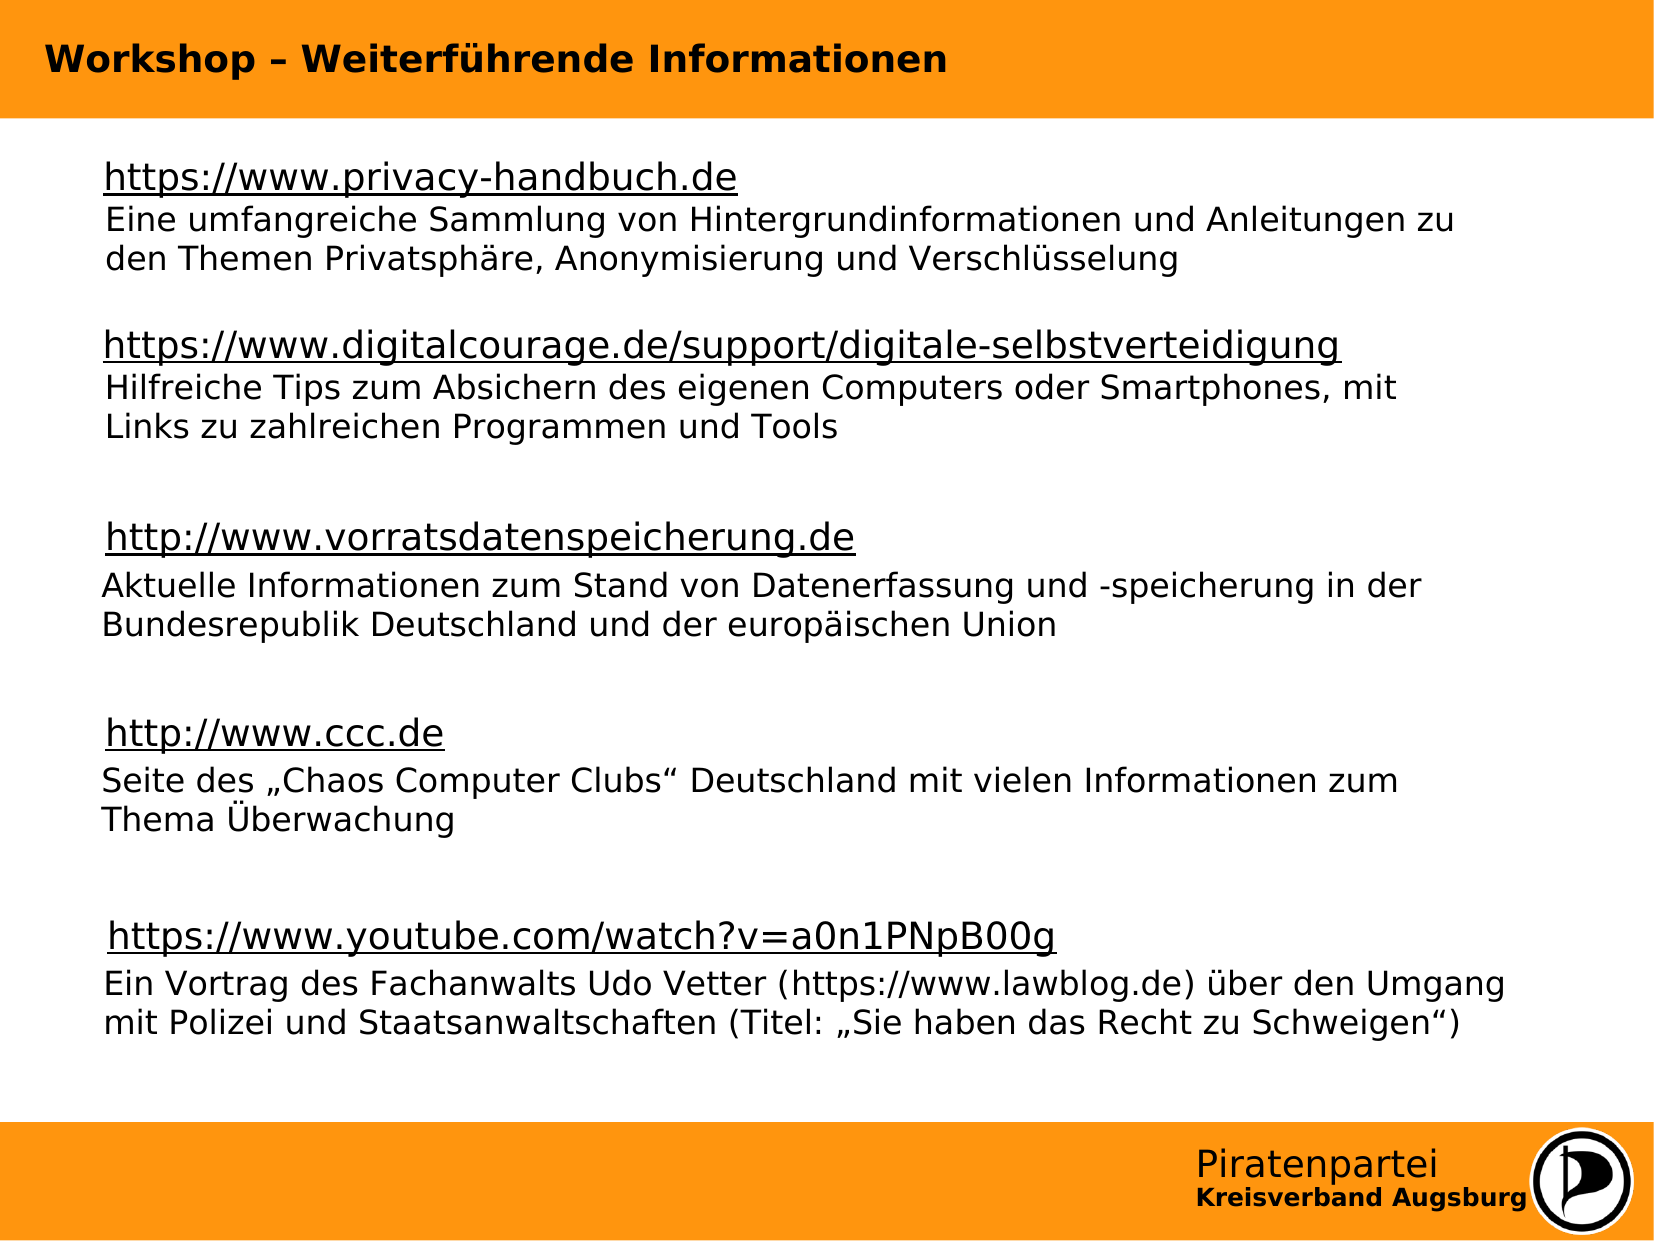

Workshop – Weiterführende Informationen
https://www.privacy-handbuch.de
Eine umfangreiche Sammlung von Hintergrundinformationen und Anleitungen zu den Themen Privatsphäre, Anonymisierung und Verschlüsselung
https://www.digitalcourage.de/support/digitale-selbstverteidigung
Hilfreiche Tips zum Absichern des eigenen Computers oder Smartphones, mit
Links zu zahlreichen Programmen und Tools
http://www.vorratsdatenspeicherung.de
Aktuelle Informationen zum Stand von Datenerfassung und -speicherung in der Bundesrepublik Deutschland und der europäischen Union
http://www.ccc.de
Seite des „Chaos Computer Clubs“ Deutschland mit vielen Informationen zum Thema Überwachung
https://www.youtube.com/watch?v=a0n1PNpB00g
Ein Vortrag des Fachanwalts Udo Vetter (https://www.lawblog.de) über den Umgang mit Polizei und Staatsanwaltschaften (Titel: „Sie haben das Recht zu Schweigen“)